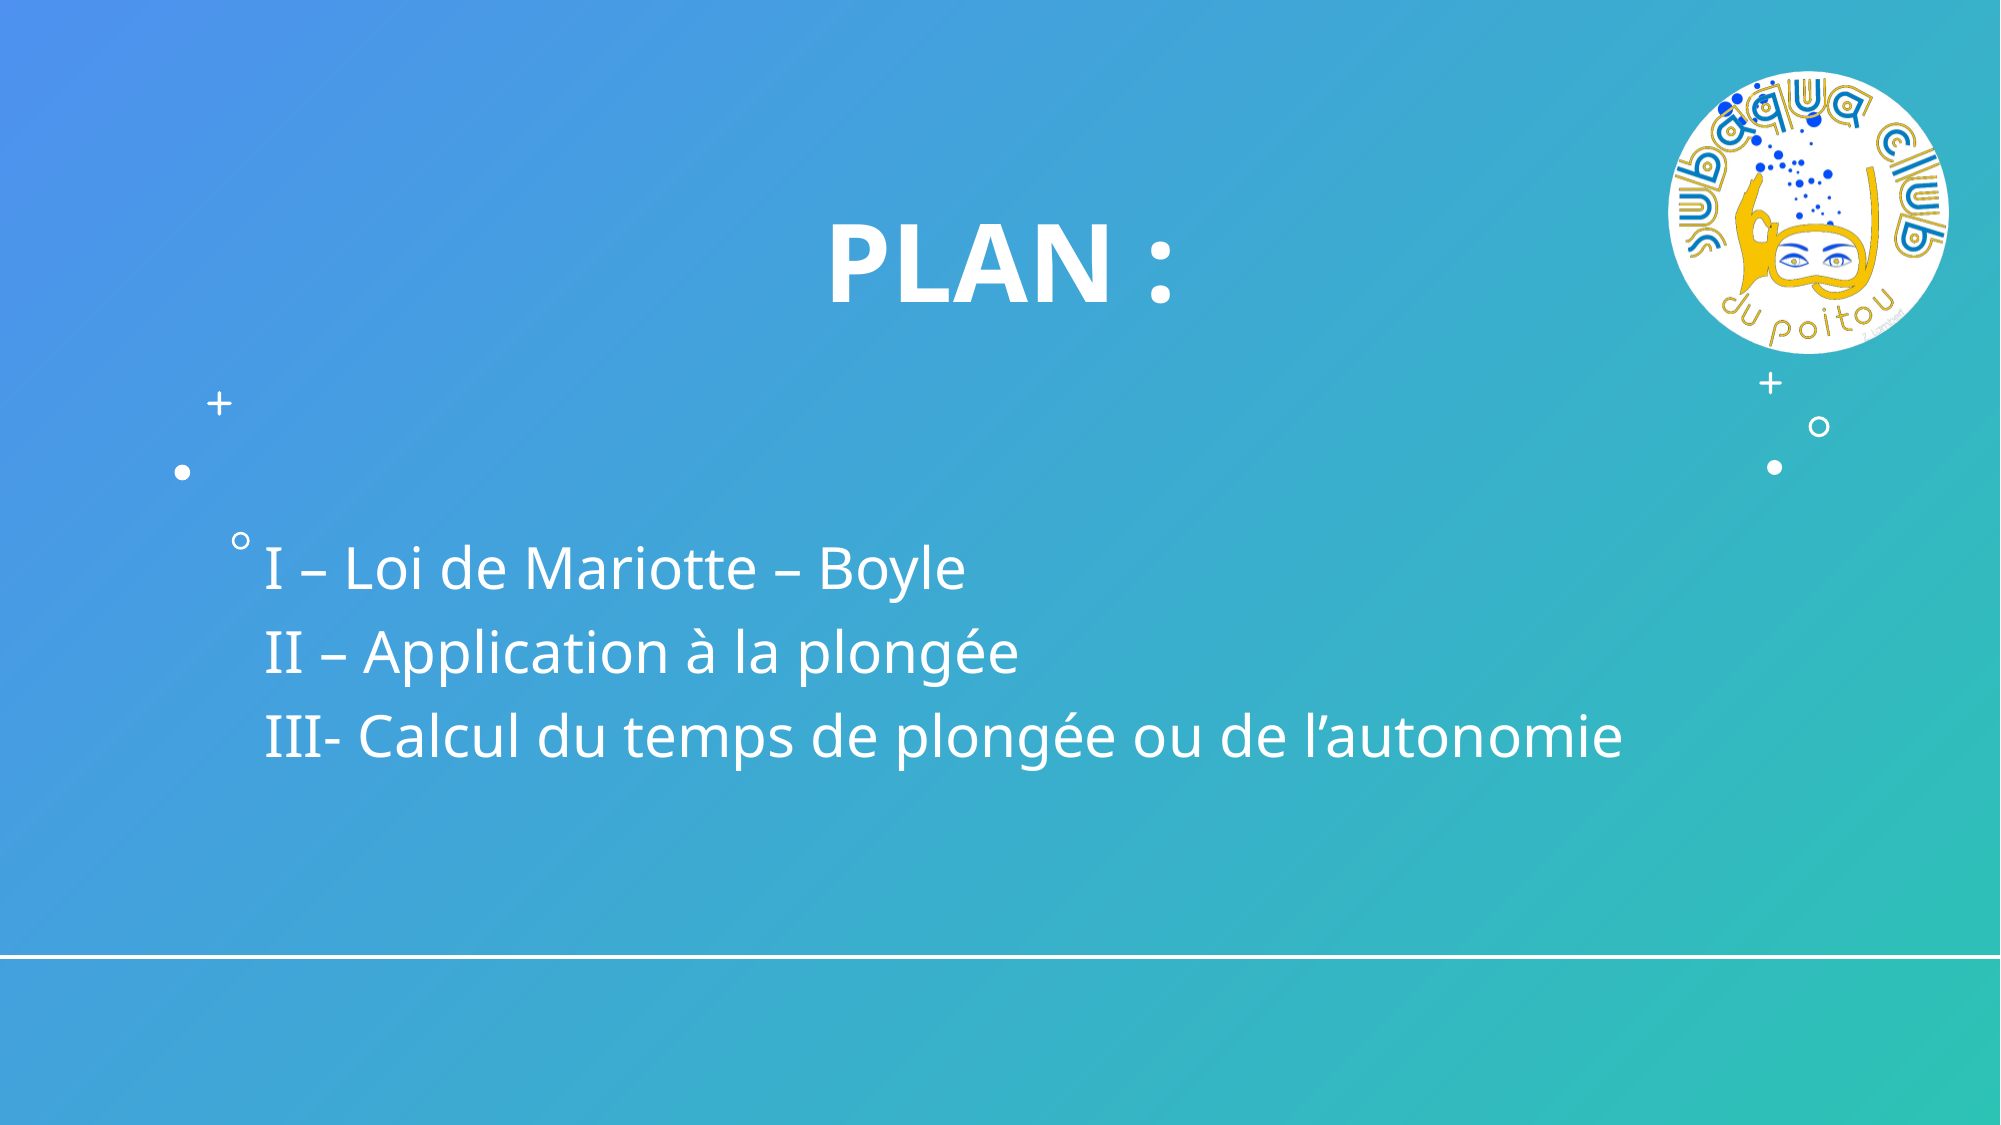

# plan :
I – Loi de Mariotte – Boyle
II – Application à la plongée
III- Calcul du temps de plongée ou de l’autonomie